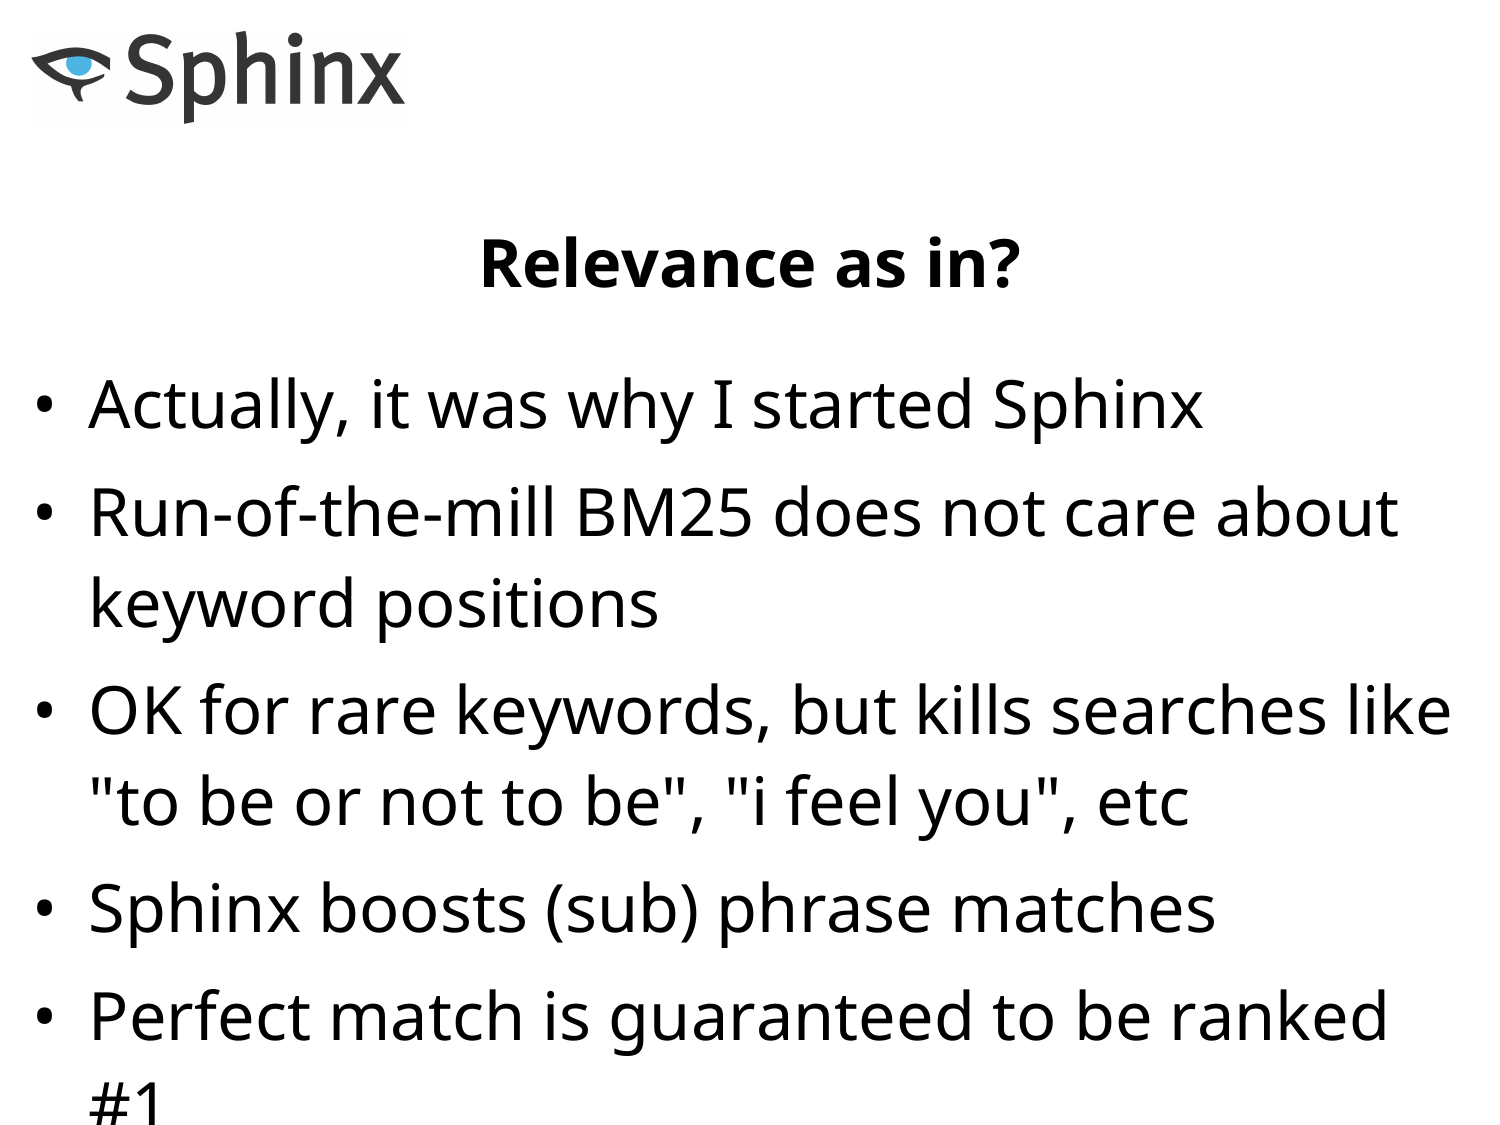

# Relevance as in?
Actually, it was why I started Sphinx
Run-of-the-mill BM25 does not care about keyword positions
OK for rare keywords, but kills searches like "to be or not to be", "i feel you", etc
Sphinx boosts (sub) phrase matches
Perfect match is guaranteed to be ranked #1